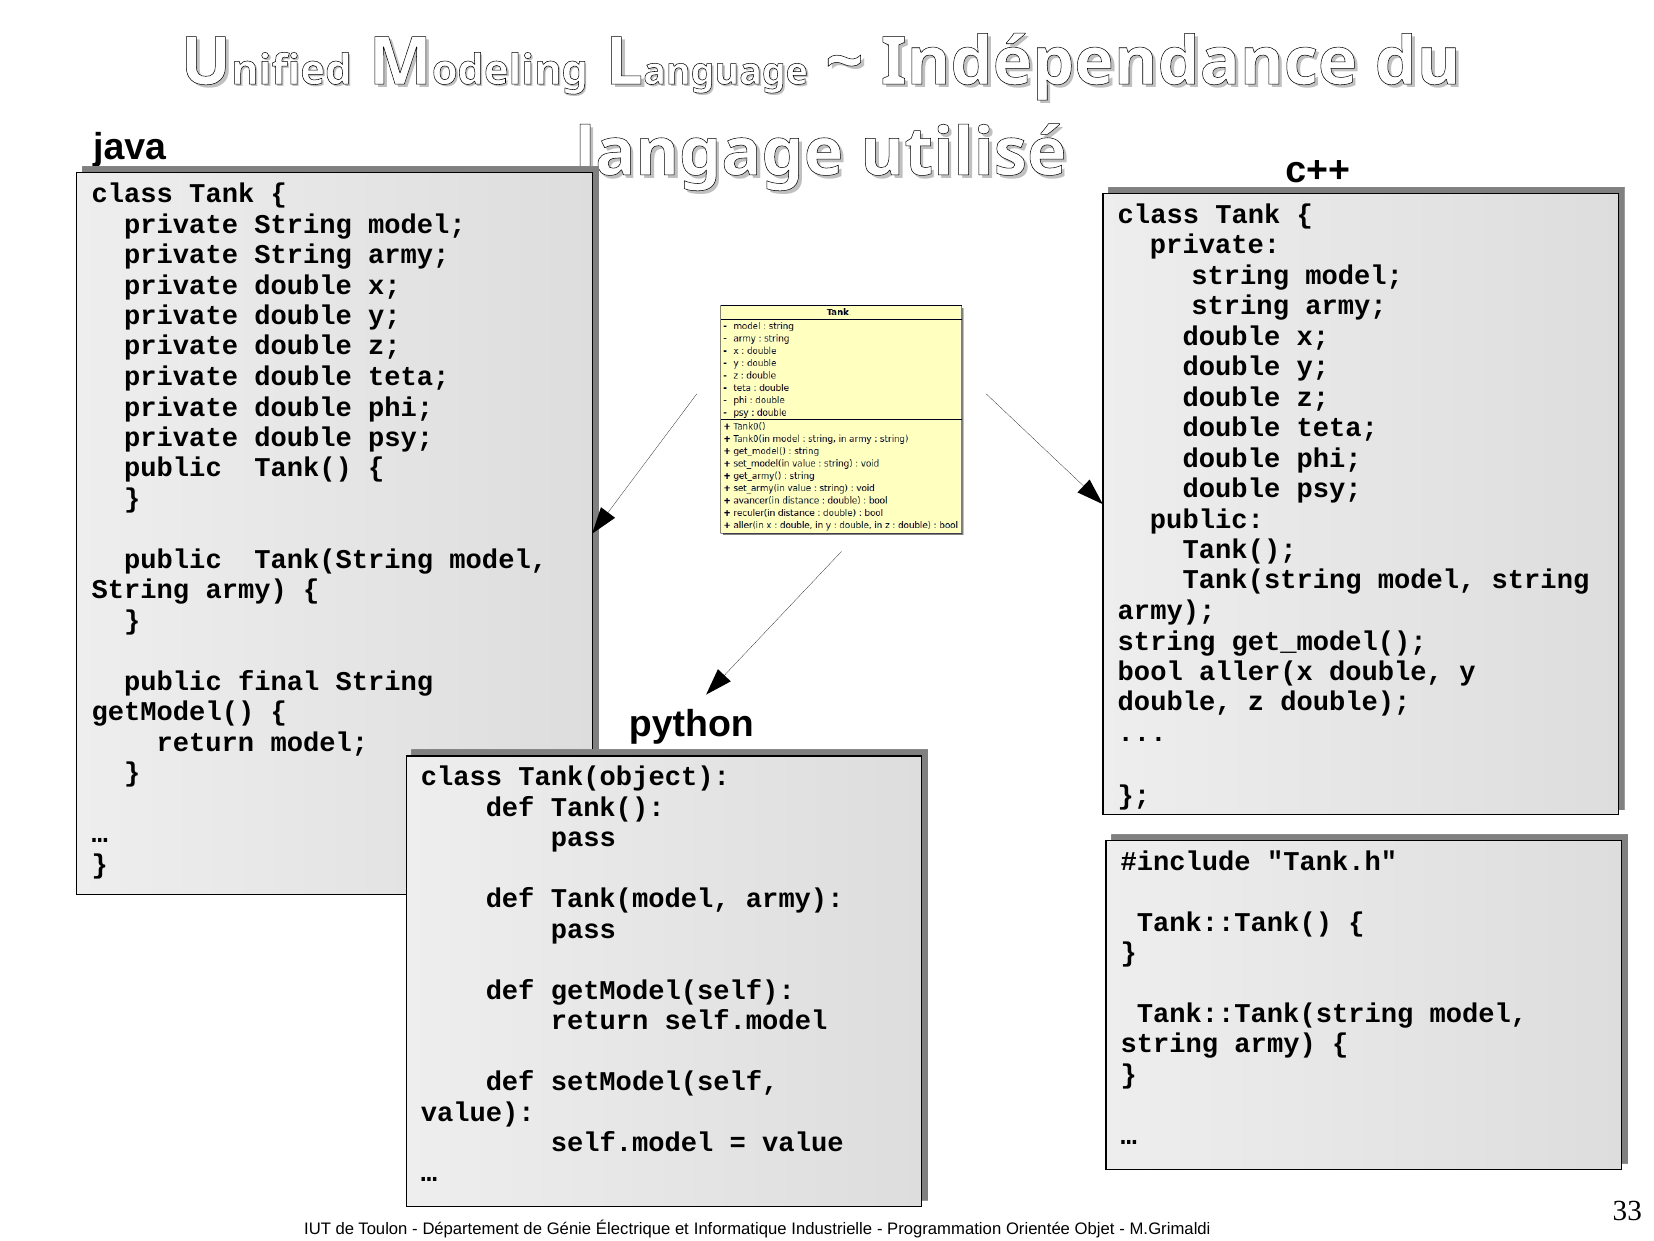

# Unified Modeling Language ~ Indépendance du langage utilisé
java
class Tank {
 private String model;
 private String army;
 private double x;
 private double y;
 private double z;
 private double teta;
 private double phi;
 private double psy;
 public Tank() {
 }
 public Tank(String model, String army) {
 }
 public final String getModel() {
 return model;
 }
…
}
c++
class Tank {
 private:
 	string model;
	string army;
 double x;
 double y;
 double z;
 double teta;
 double phi;
 double psy;
 public:
 Tank();
 Tank(string model, string army);
string get_model();
bool aller(x double, y double, z double);
...
};
#include "Tank.h"
 Tank::Tank() {
}
 Tank::Tank(string model, string army) {
}
…
python
class Tank(object):
 def Tank():
 pass
 def Tank(model, army):
 pass
 def getModel(self):
 return self.model
 def setModel(self, value):
 self.model = value
…